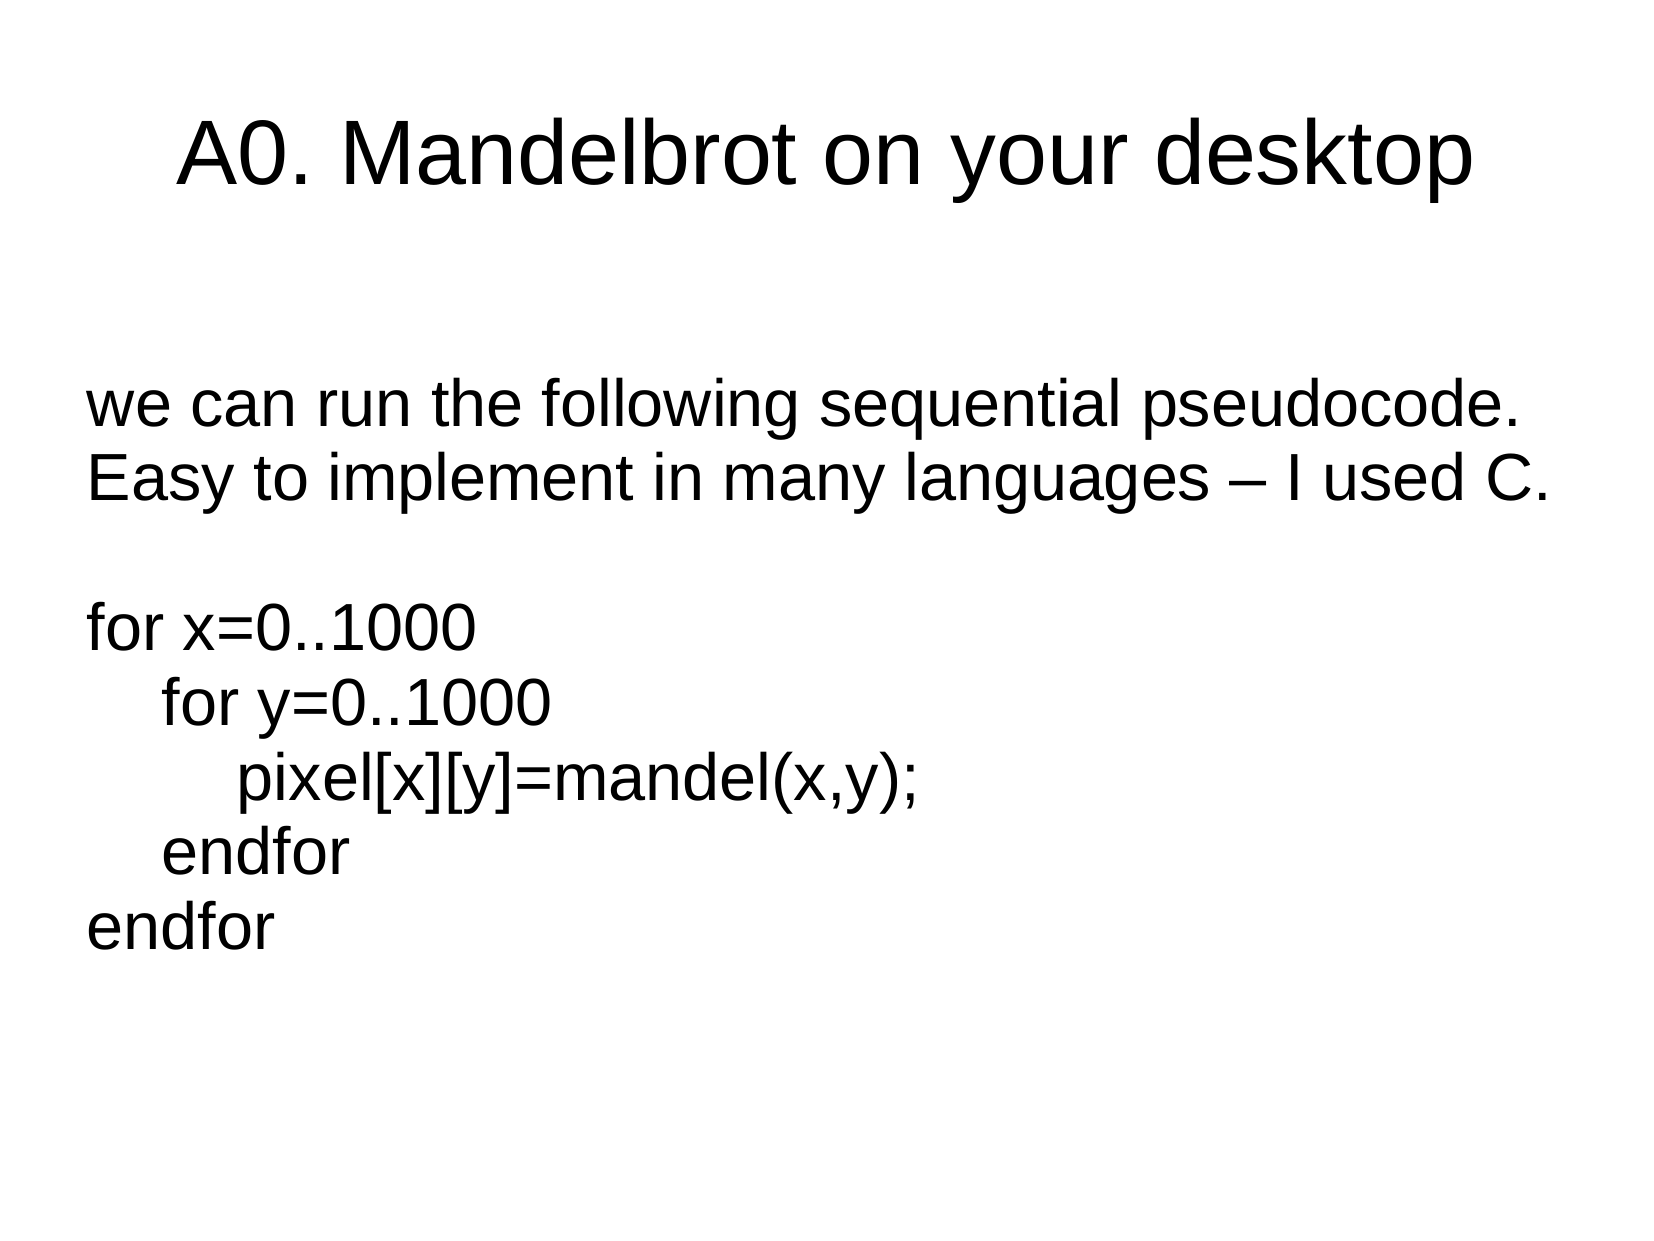

# A0. Mandelbrot on your desktop
we can run the following sequential pseudocode. Easy to implement in many languages – I used C.
for x=0..1000
	for y=0..1000
		pixel[x][y]=mandel(x,y);
	endfor
endfor